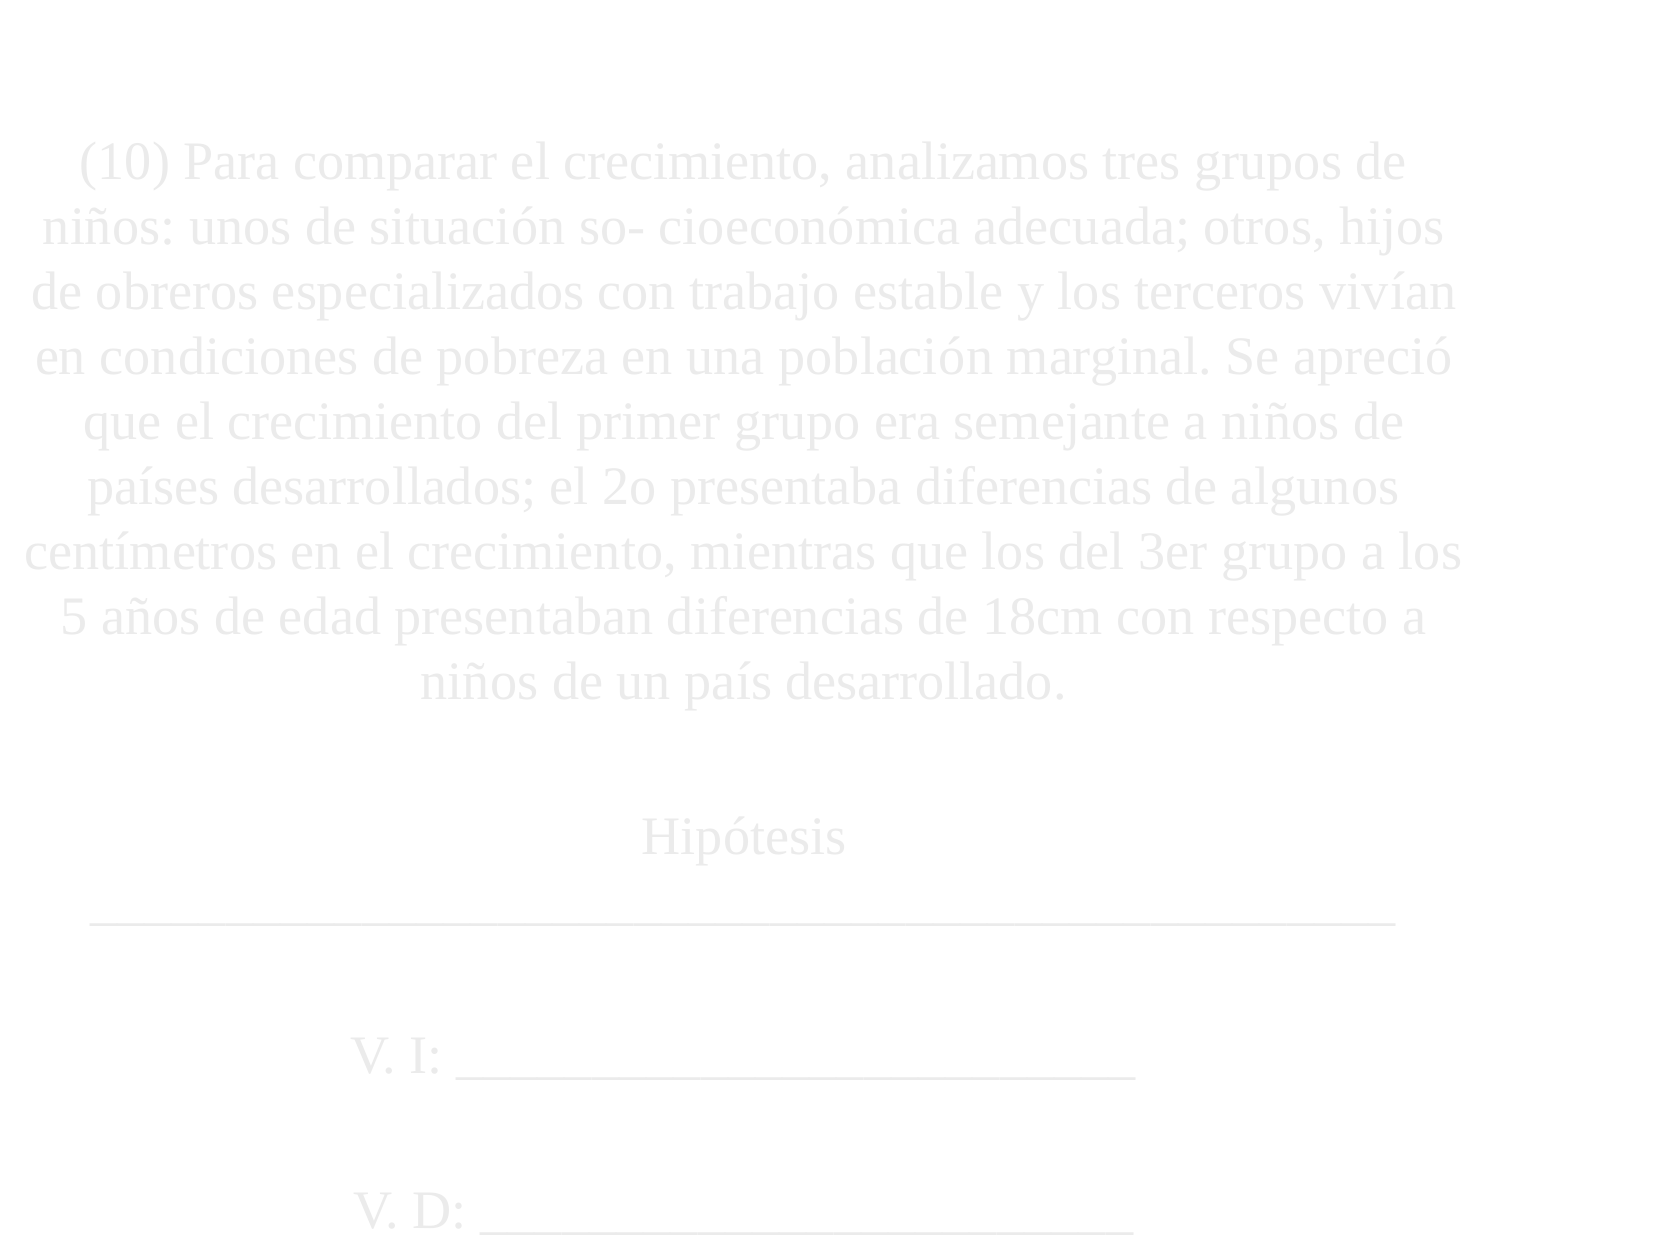

# (10) Para comparar el crecimiento, analizamos tres grupos de niños: unos de situación so- cioeconómica adecuada; otros, hijos de obreros especializados con trabajo estable y los terceros vivían en condiciones de pobreza en una población marginal. Se apreció que el crecimiento del primer grupo era semejante a niños de países desarrollados; el 2o presentaba diferencias de algunos centímetros en el crecimiento, mientras que los del 3er grupo a los 5 años de edad presentaban diferencias de 18cm con respecto a niños de un país desarrollado.
Hipótesis ________________________________________________
V. I: _________________________
V. D: ________________________